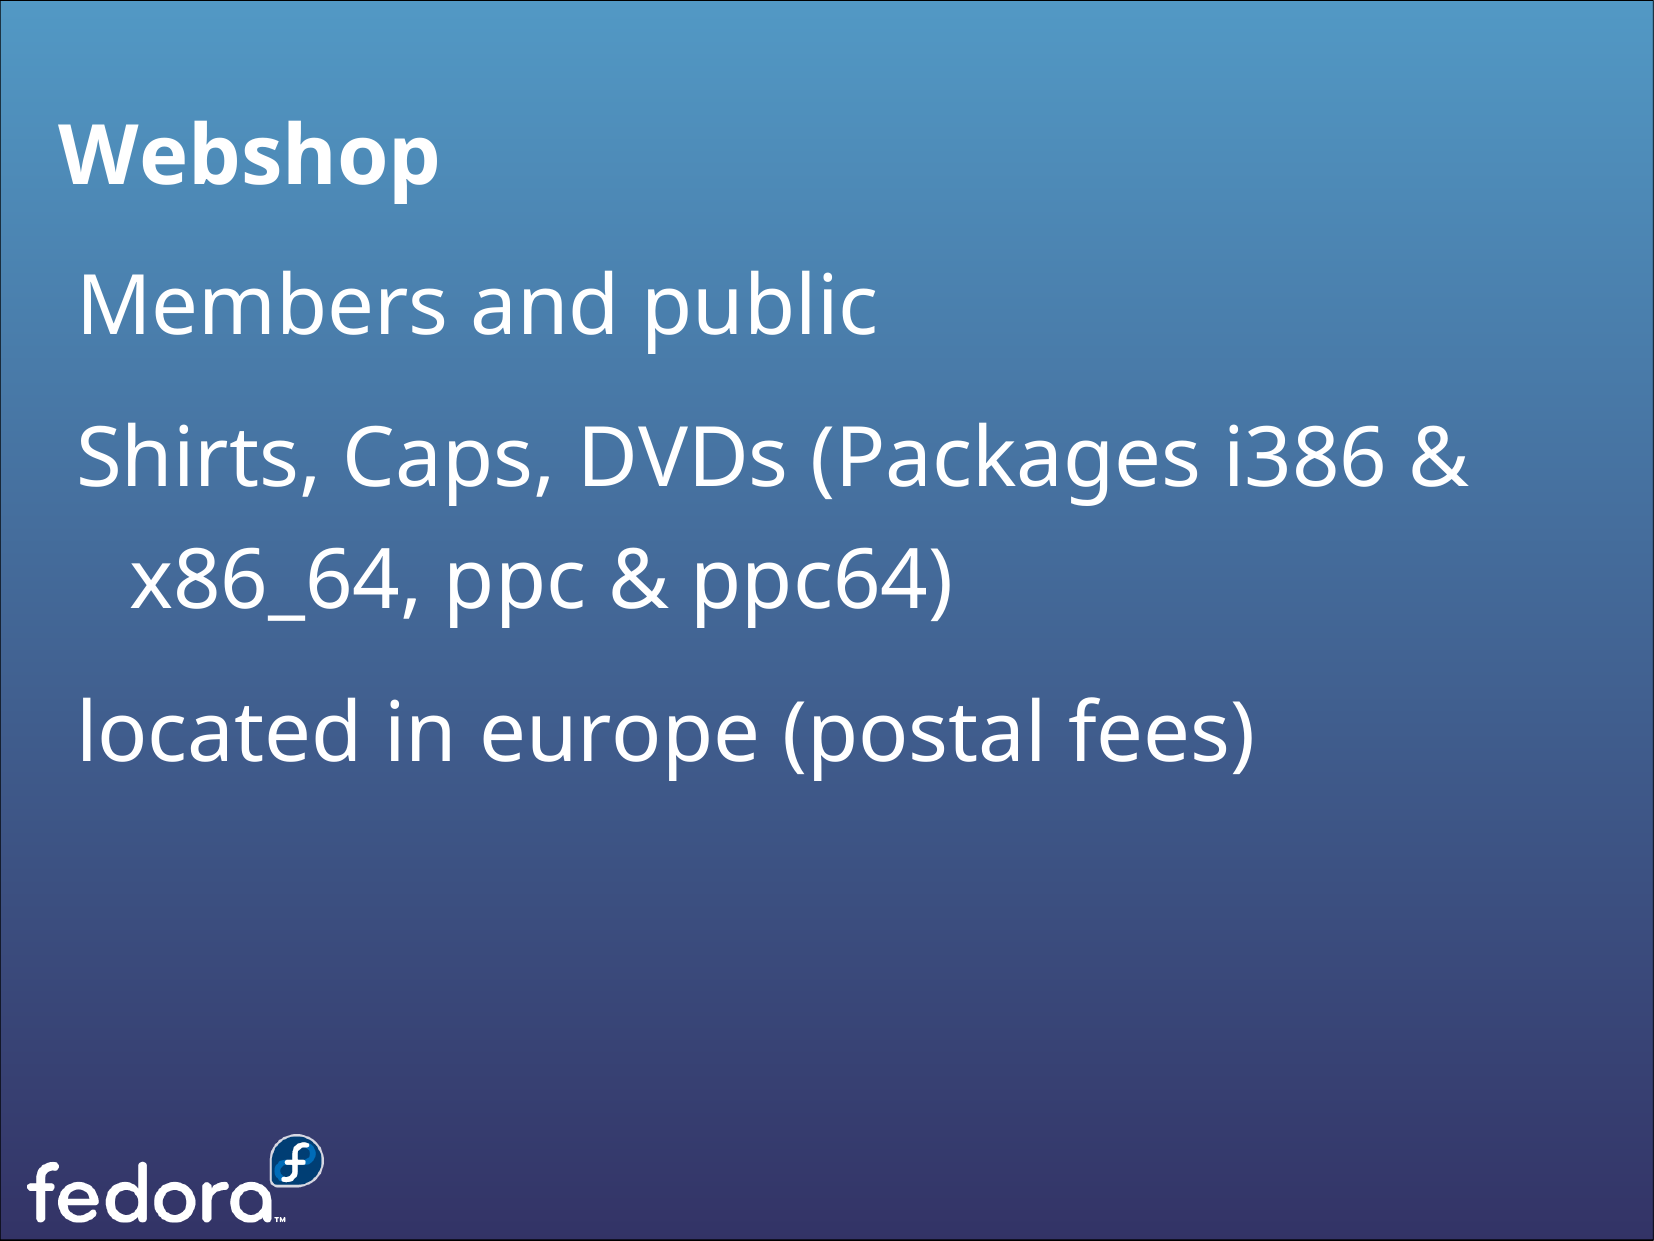

# Webshop
Members and public
Shirts, Caps, DVDs (Packages i386 & x86_64, ppc & ppc64)
located in europe (postal fees)